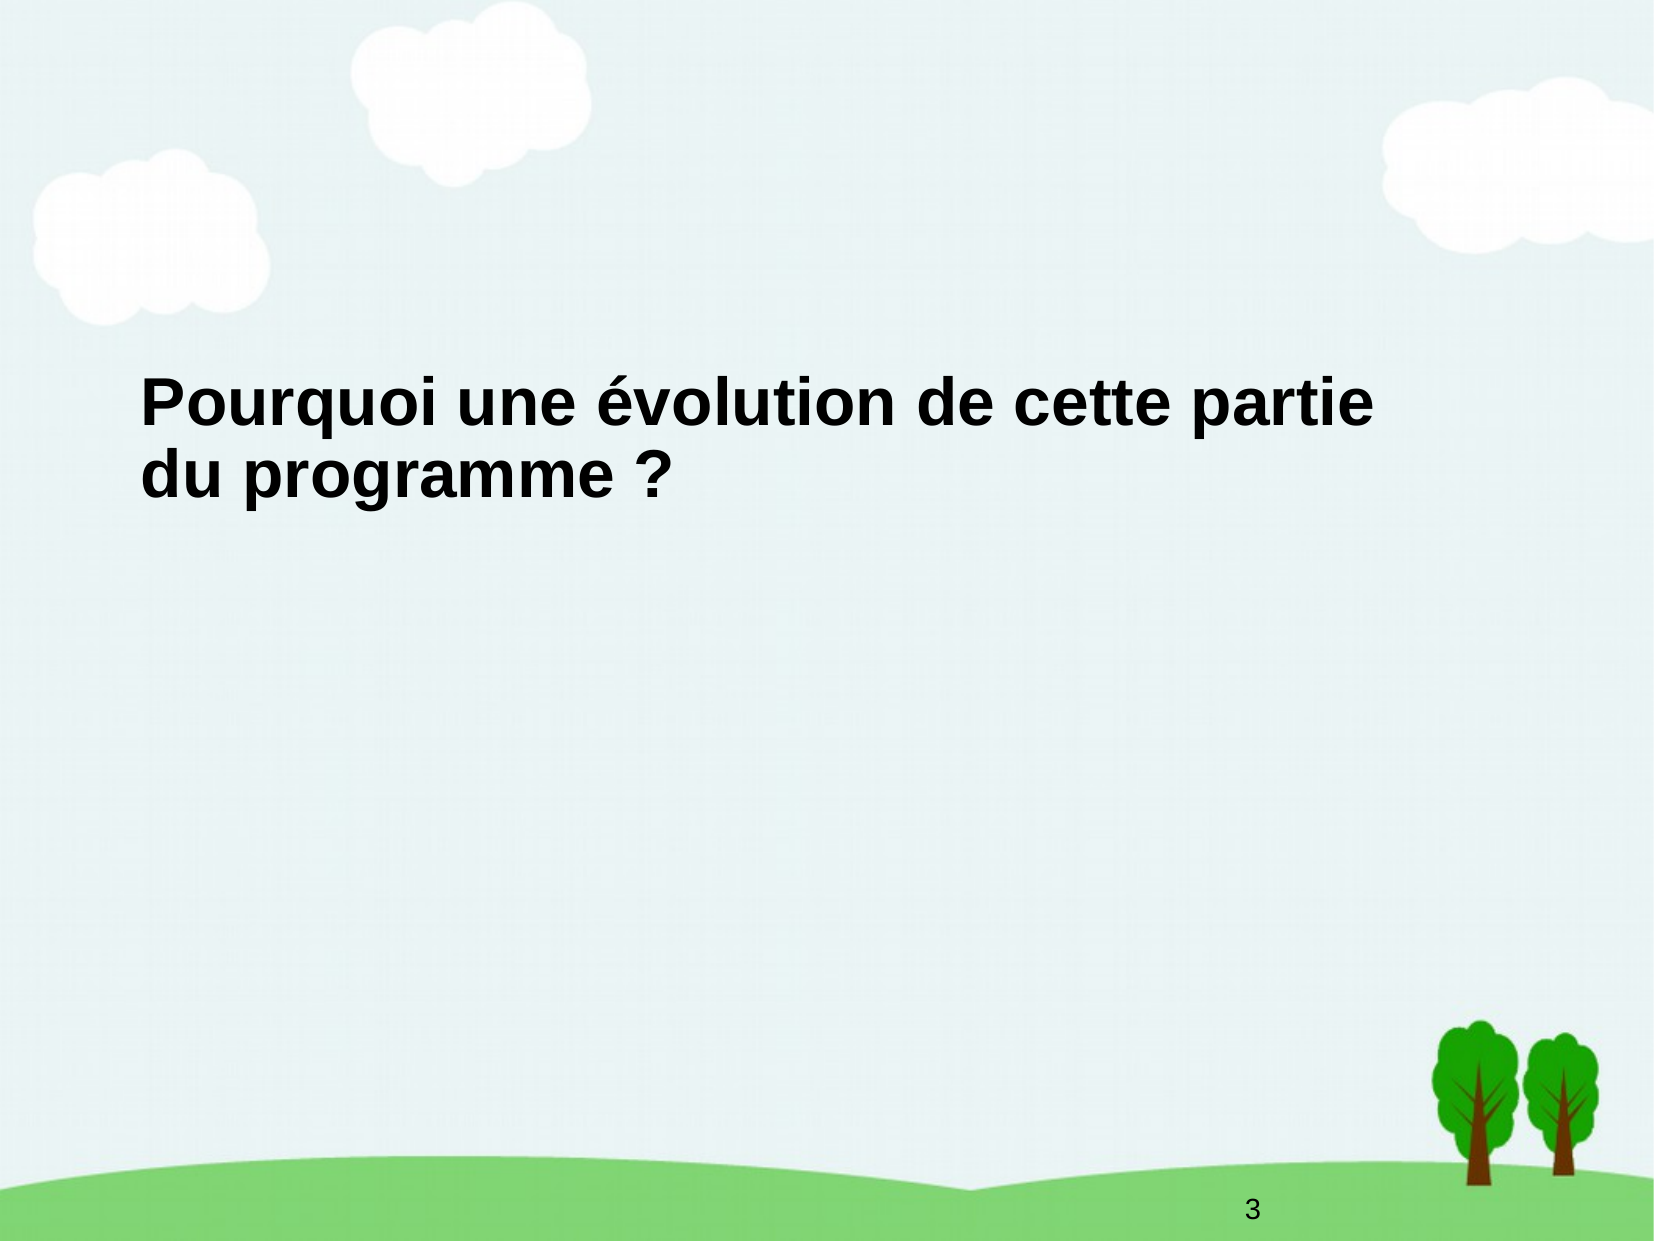

# Pourquoi une évolution de cette partie du programme ?